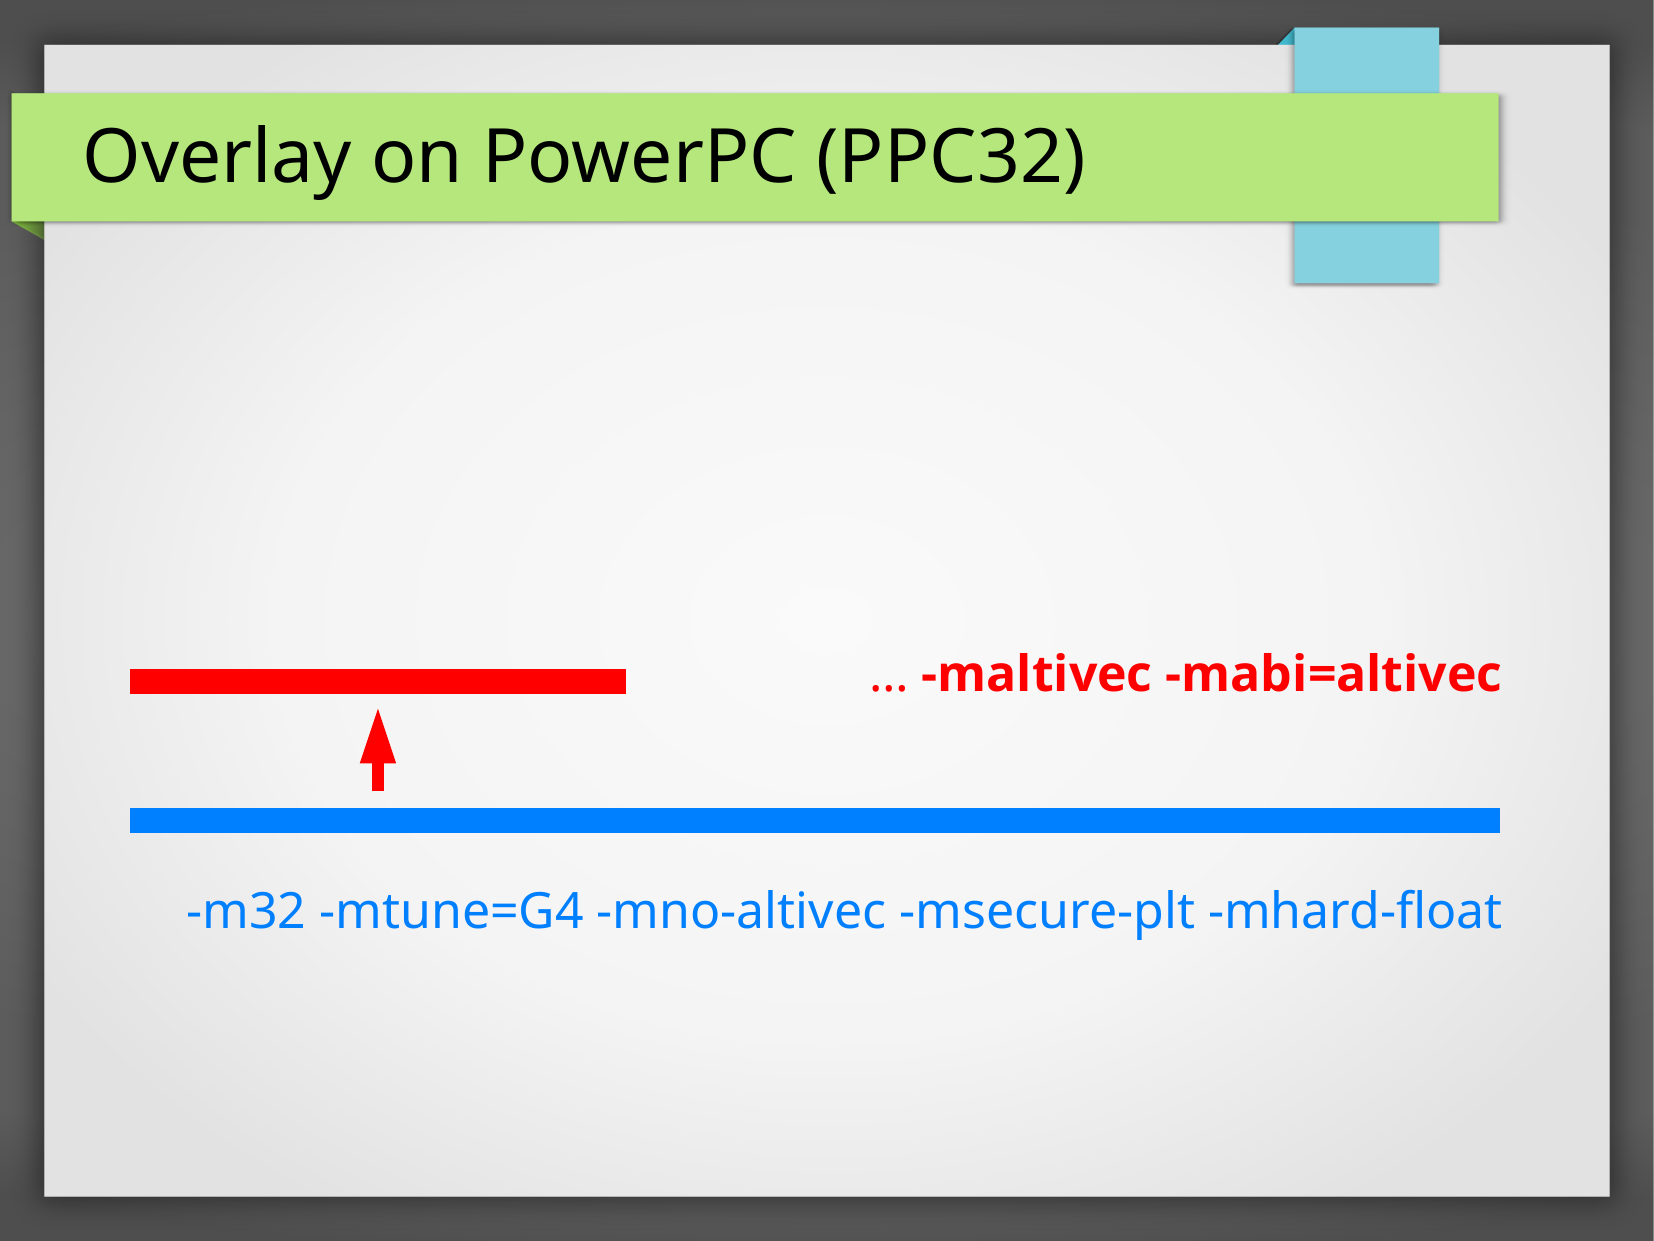

# Overlay on PowerPC (PPC32)
… -maltivec -mabi=altivec
-m32 -mtune=G4 -mno-altivec -msecure-plt -mhard-float